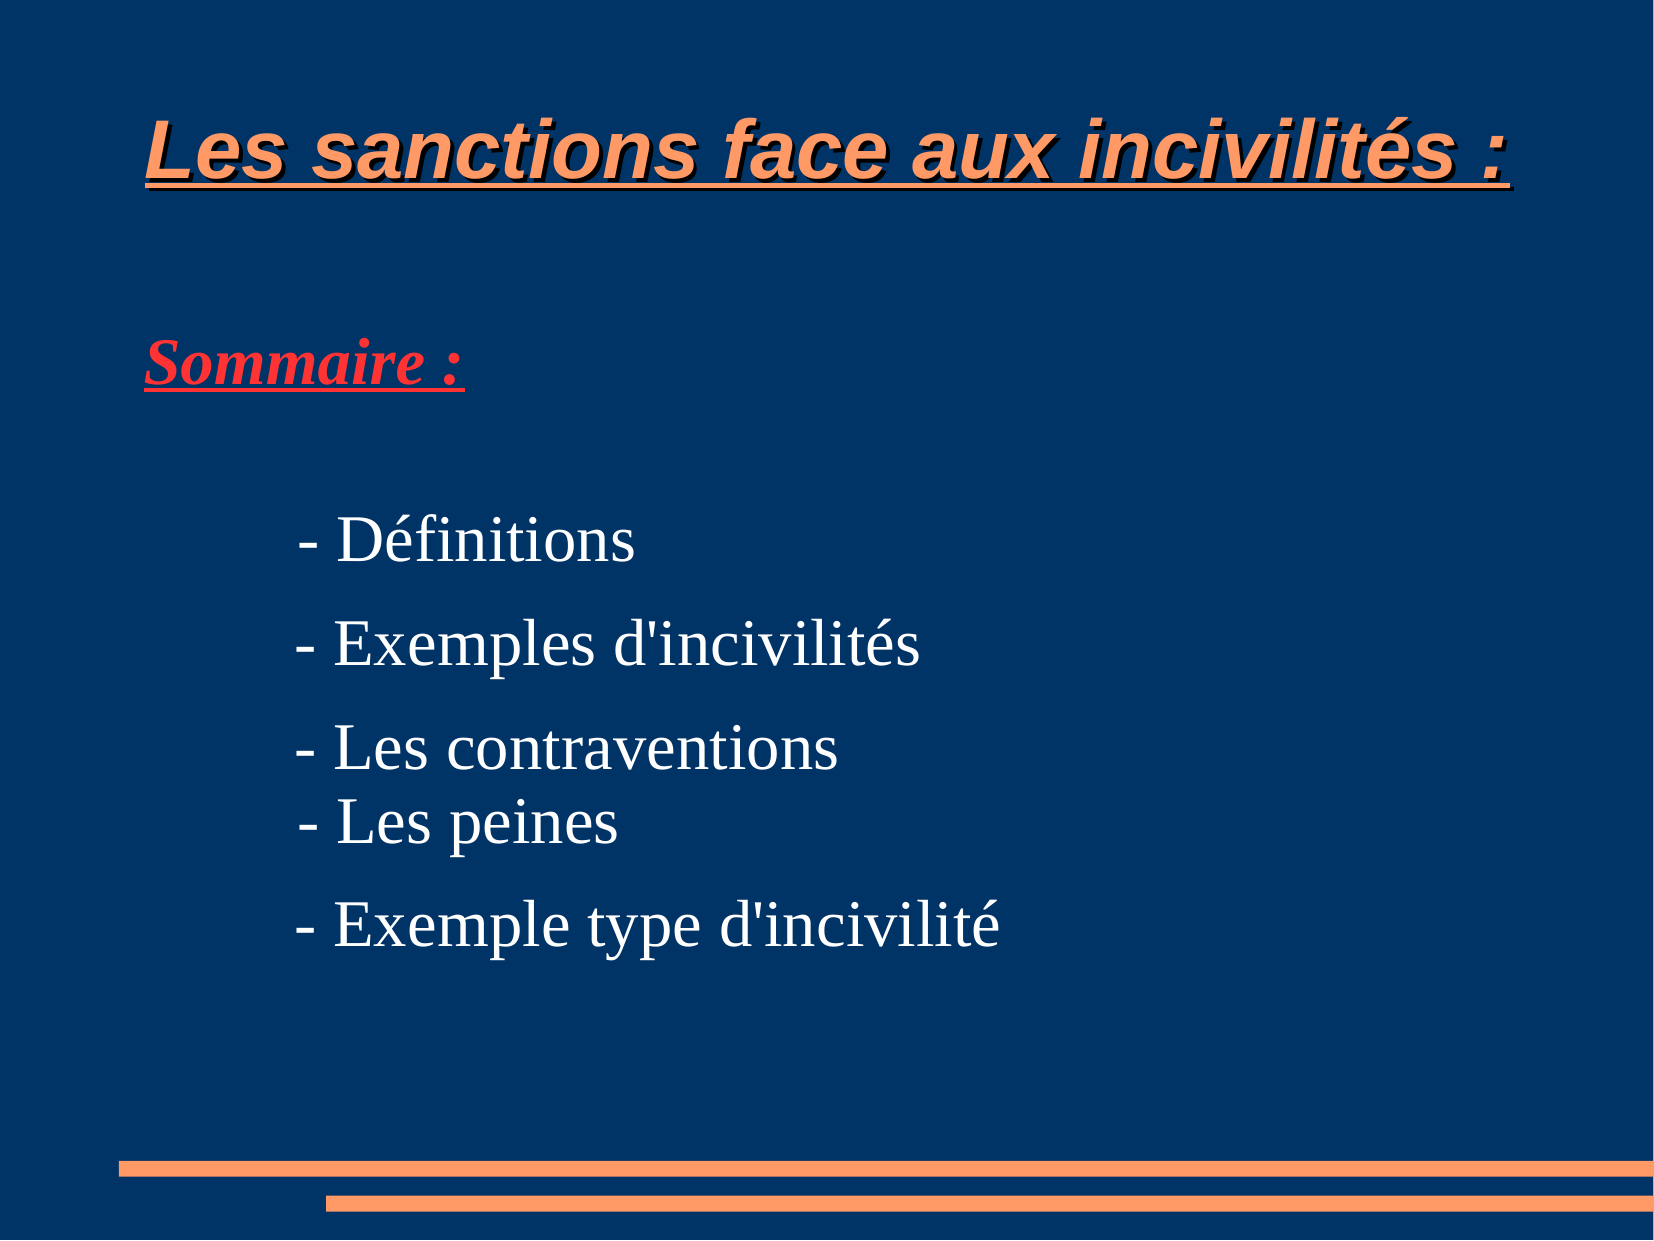

# Les sanctions face aux incivilités :
Sommaire :
 - Définitions
 - Exemples d'incivilités
 - Les contraventions
 - Les peines
 - Exemple type d'incivilité